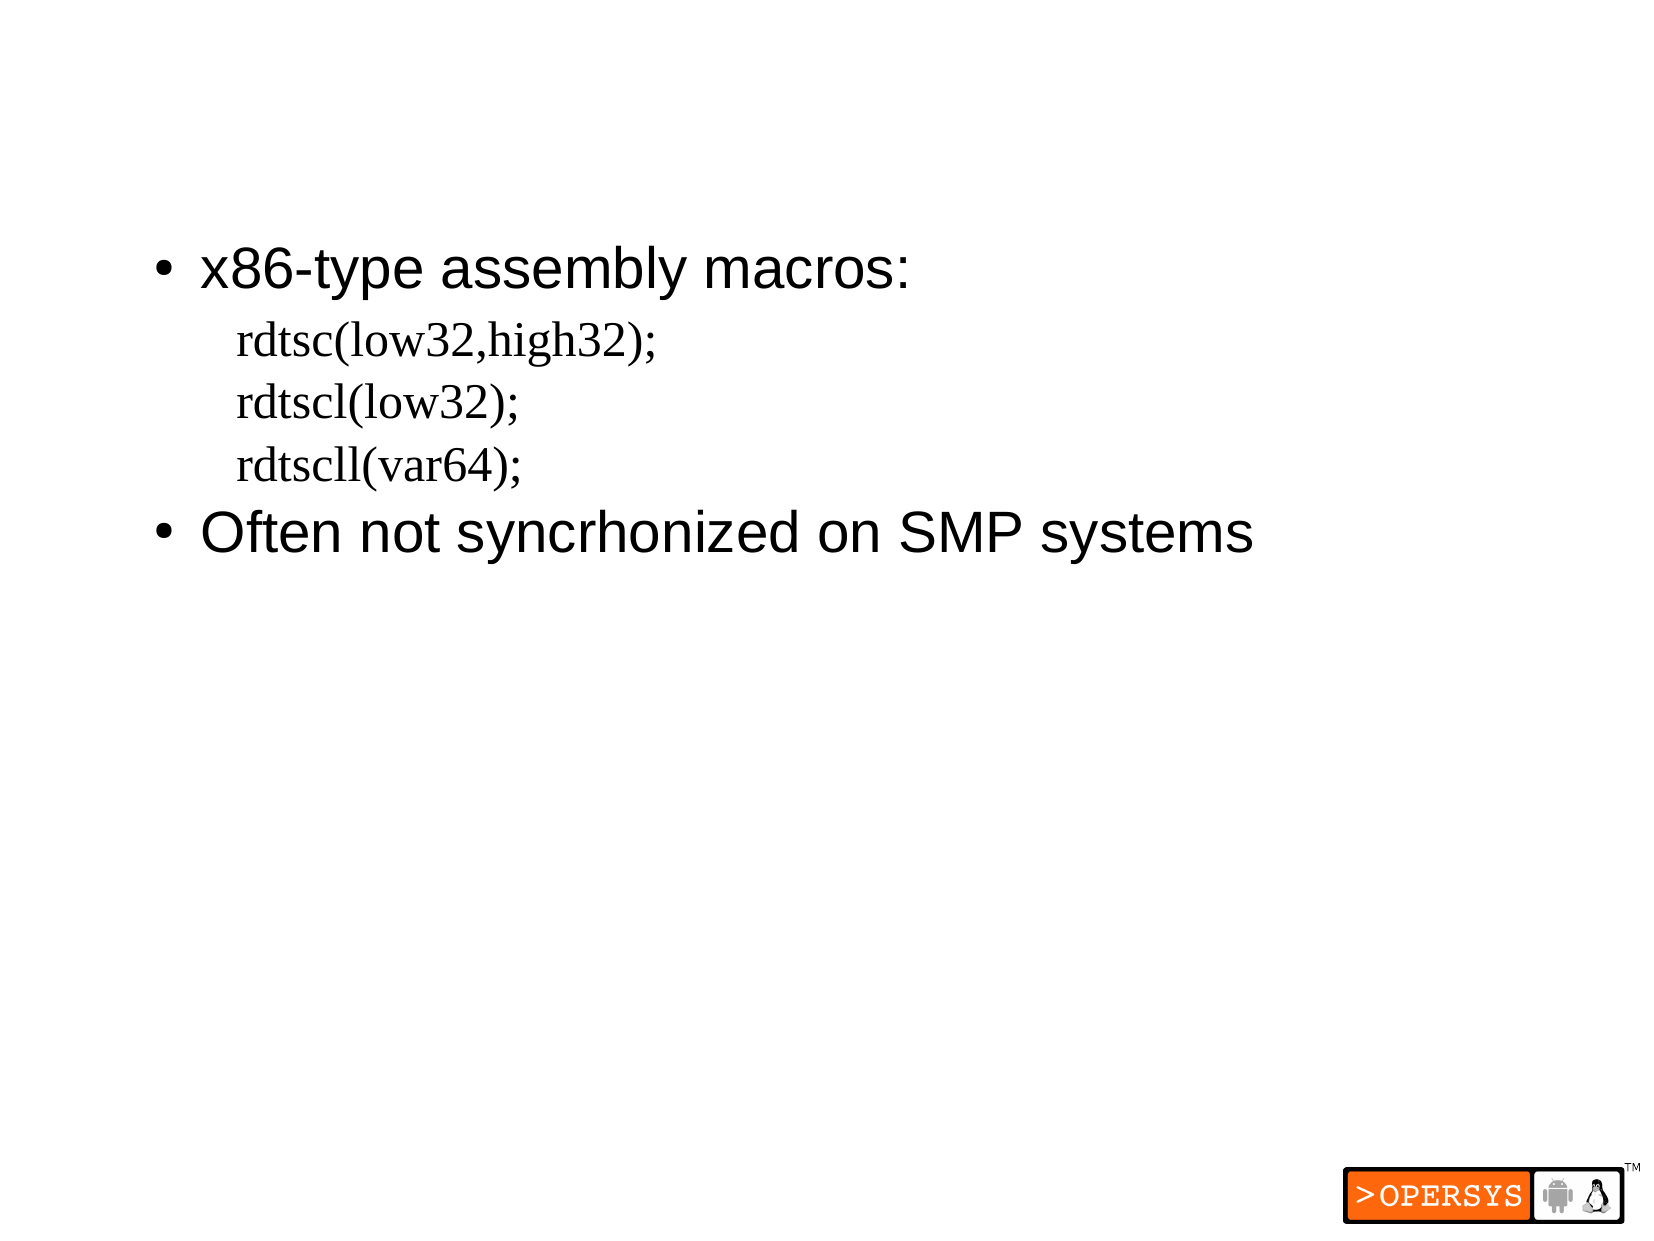

# x86-type assembly macros:
rdtsc(low32,high32);
rdtscl(low32);
rdtscll(var64);
Often not syncrhonized on SMP systems